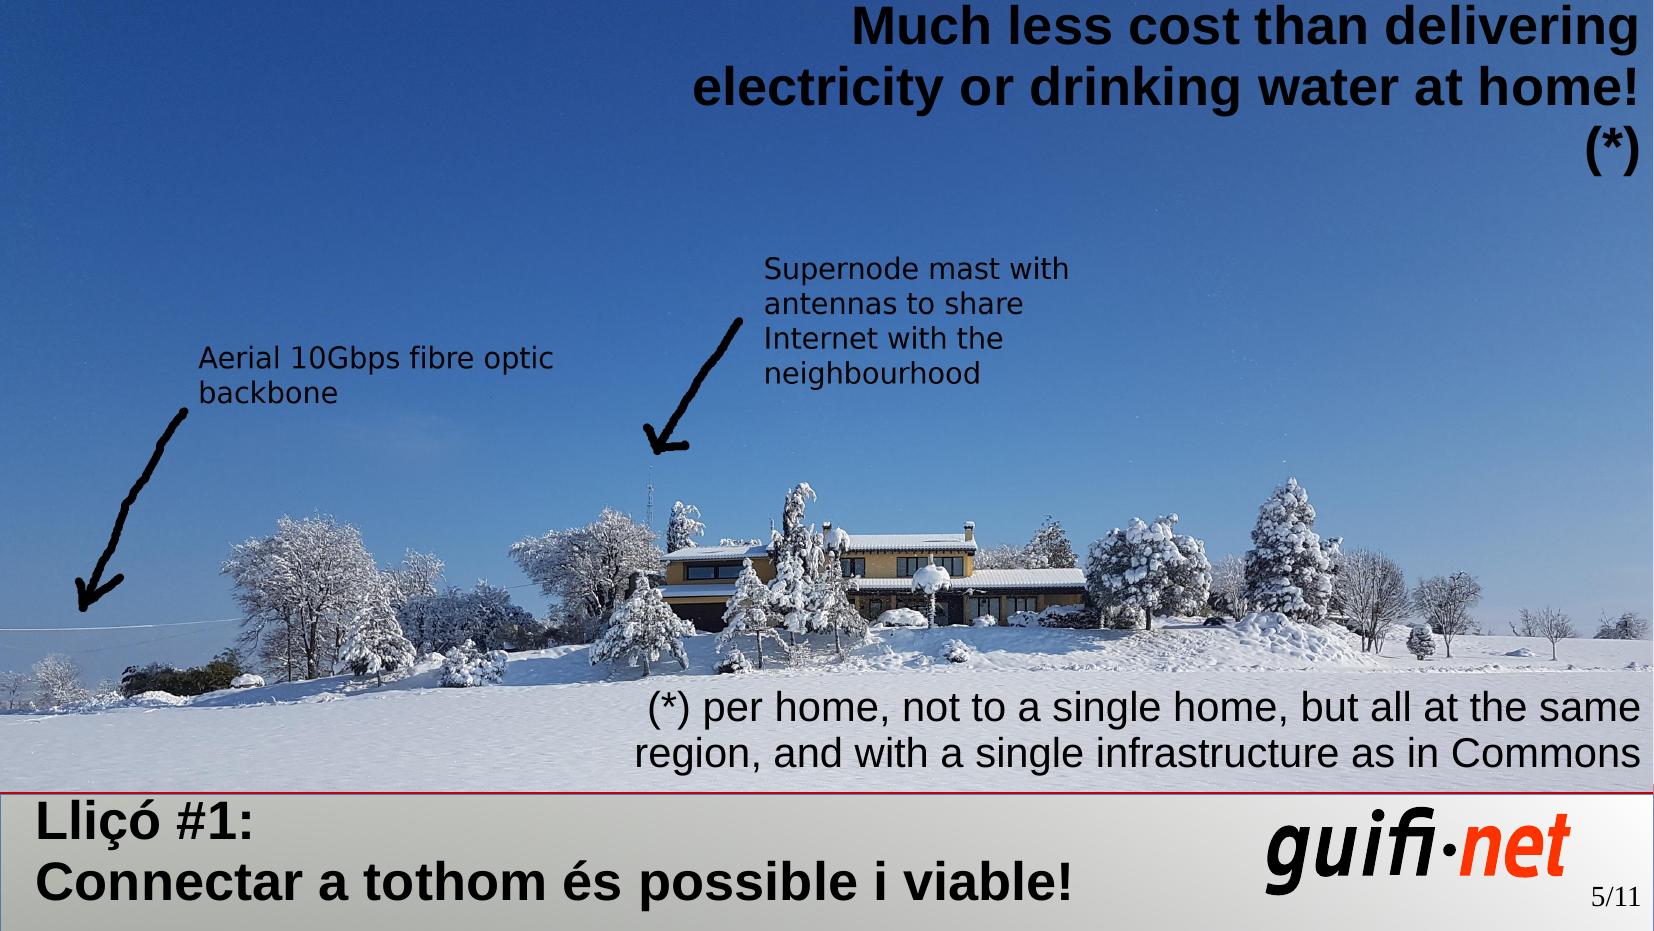

Much less cost than delivering electricity or drinking water at home! (*)
(*) per home, not to a single home, but all at the same region, and with a single infrastructure as in Commons
# Lliçó #1: Connectar a tothom és possible i viable!